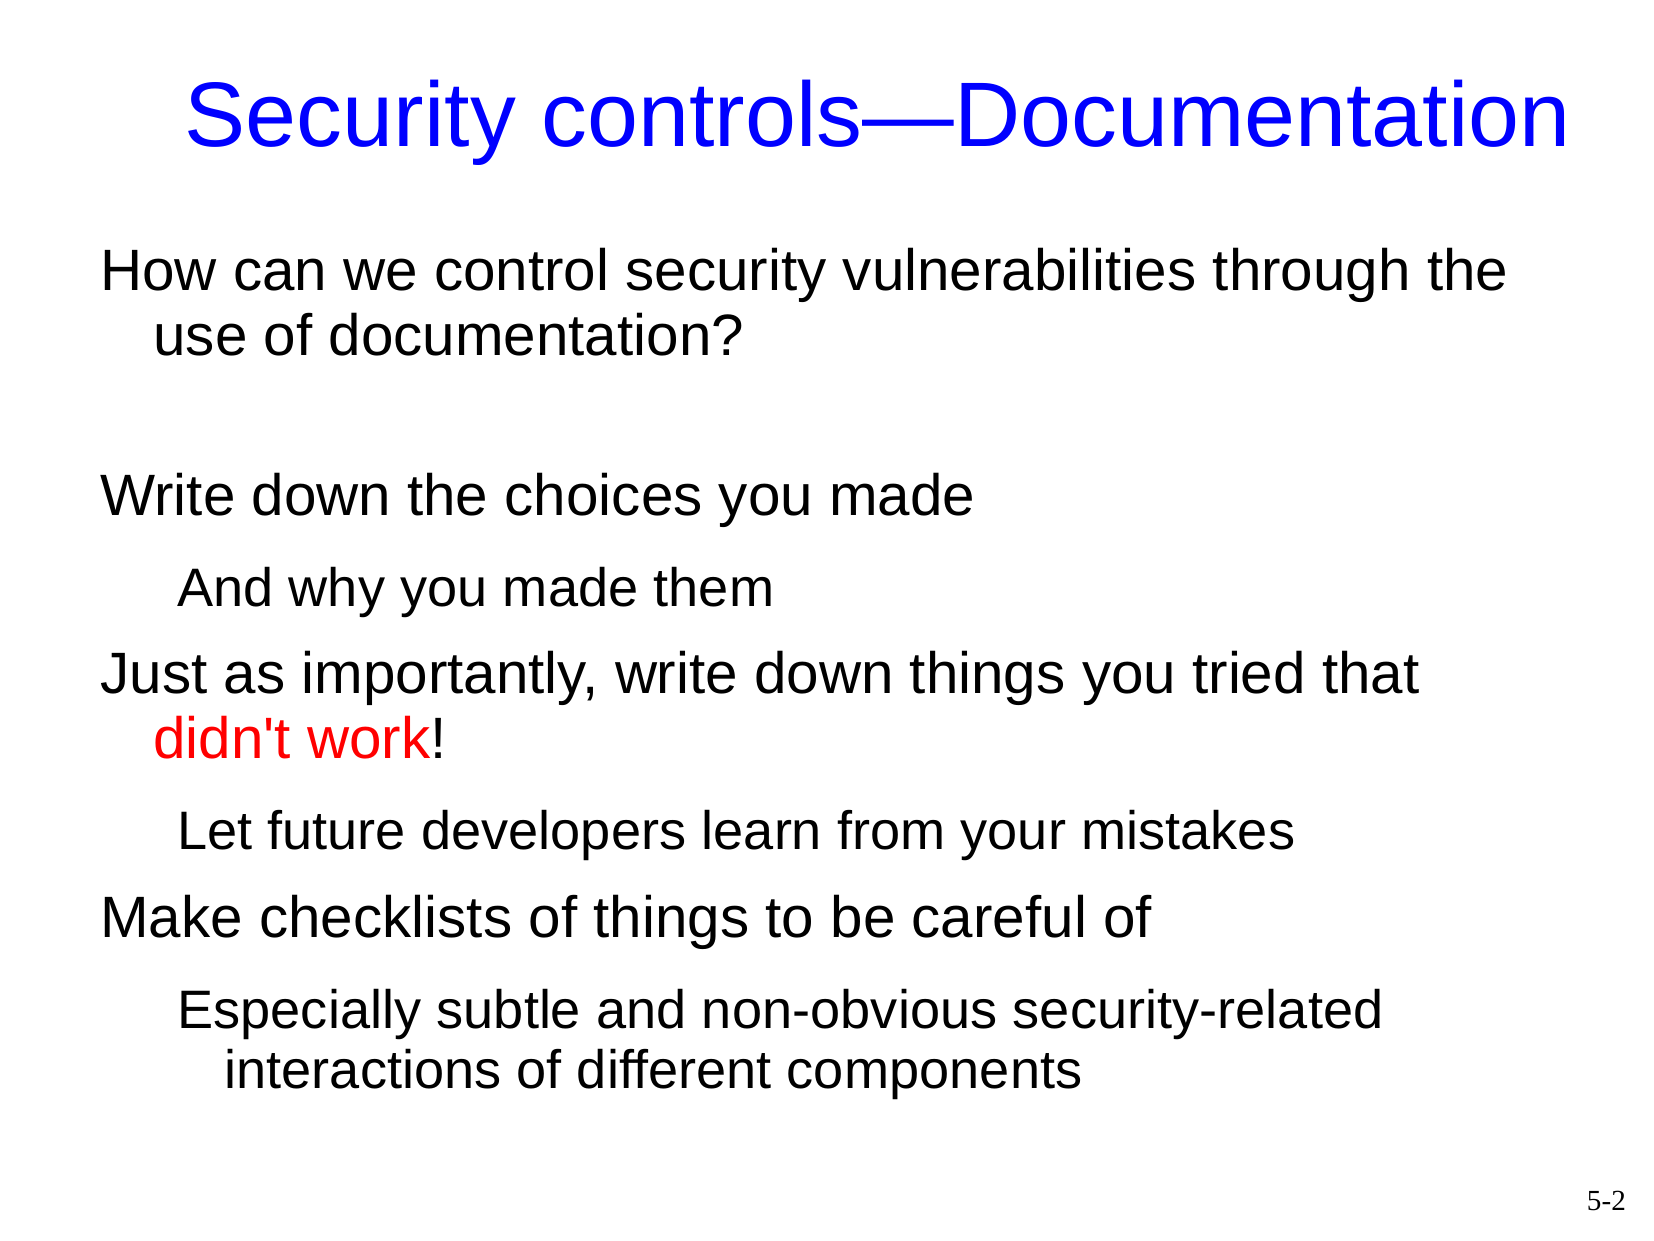

# Security controls—Documentation
How can we control security vulnerabilities through the use of documentation?
Write down the choices you made
And why you made them
Just as importantly, write down things you tried that didn't work!
Let future developers learn from your mistakes
Make checklists of things to be careful of
Especially subtle and non-obvious security-related interactions of different components